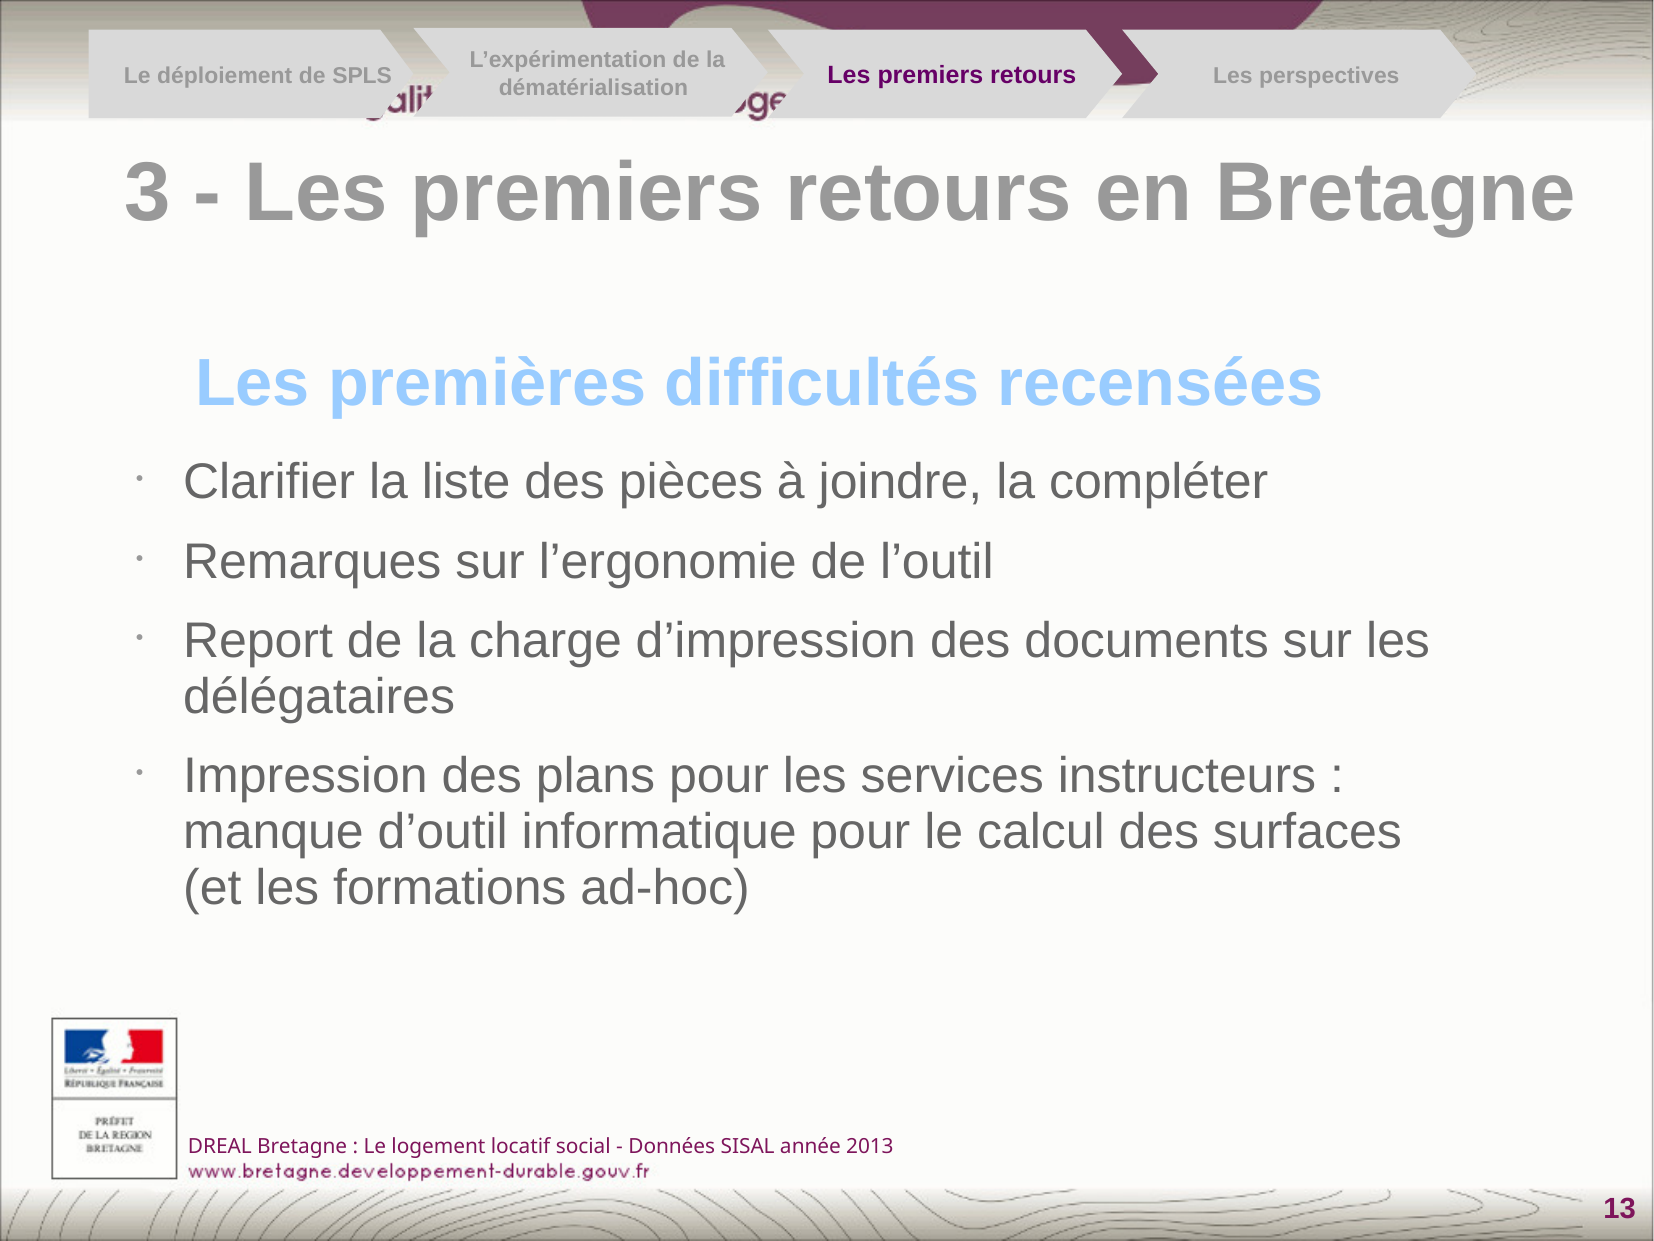

L’expérimentation de la dématérialisation
Le déploiement de SPLS
Les premiers retours
Les perspectives
# 3 - Les premiers retours en Bretagne
Les premières difficultés recensées
Clarifier la liste des pièces à joindre, la compléter
Remarques sur l’ergonomie de l’outil
Report de la charge d’impression des documents sur les délégataires
Impression des plans pour les services instructeurs : manque d’outil informatique pour le calcul des surfaces (et les formations ad-hoc)
DREAL Bretagne : Le logement locatif social - Données SISAL année 2013